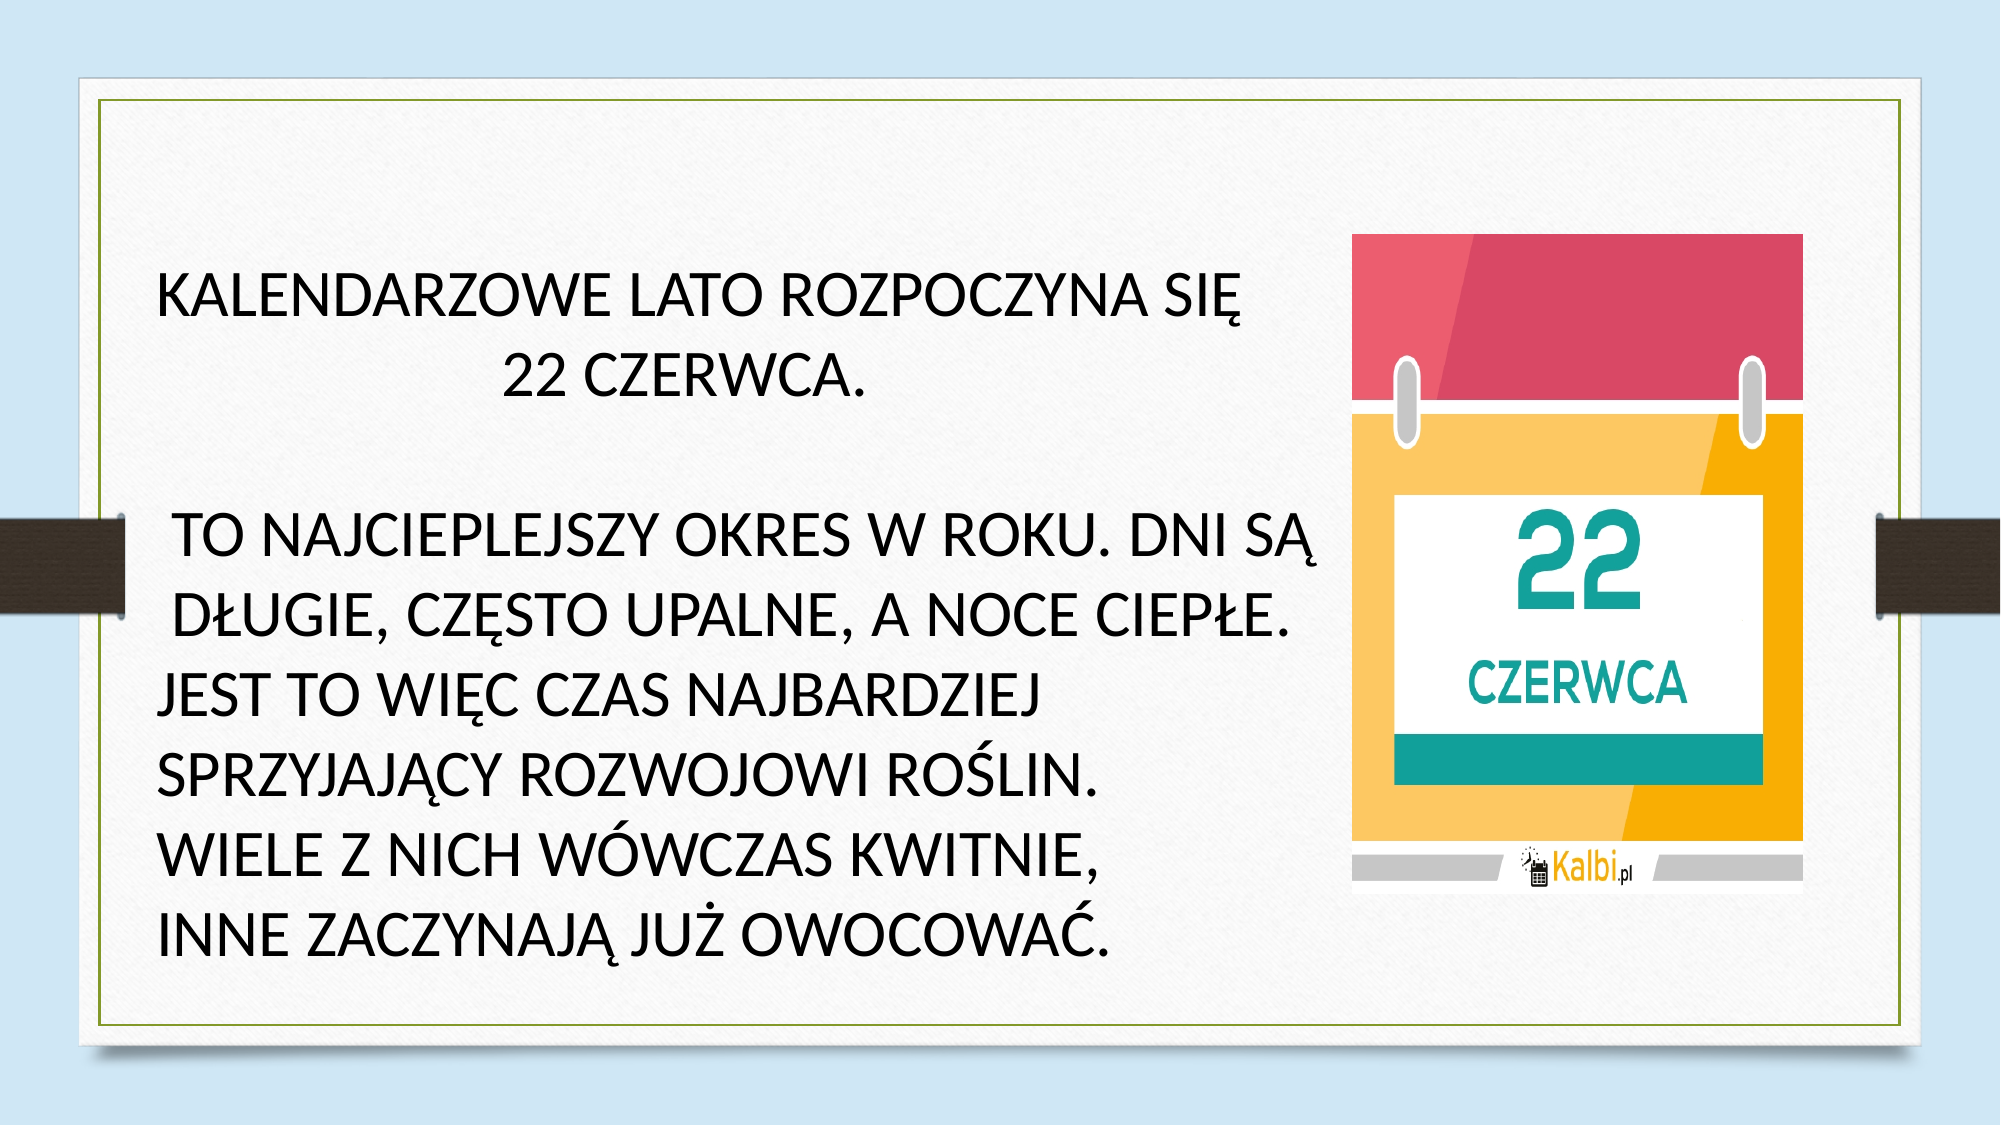

KALENDARZOWE LATO ROZPOCZYNA SIĘ
                       22 CZERWCA.
 TO NAJCIEPLEJSZY OKRES W ROKU. DNI SĄ DŁUGIE, CZĘSTO UPALNE, A NOCE CIEPŁE. JEST TO WIĘC CZAS NAJBARDZIEJ
SPRZYJAJĄCY ROZWOJOWI ROŚLIN.
WIELE Z NICH WÓWCZAS KWITNIE,
INNE ZACZYNAJĄ JUŻ OWOCOWAĆ.​